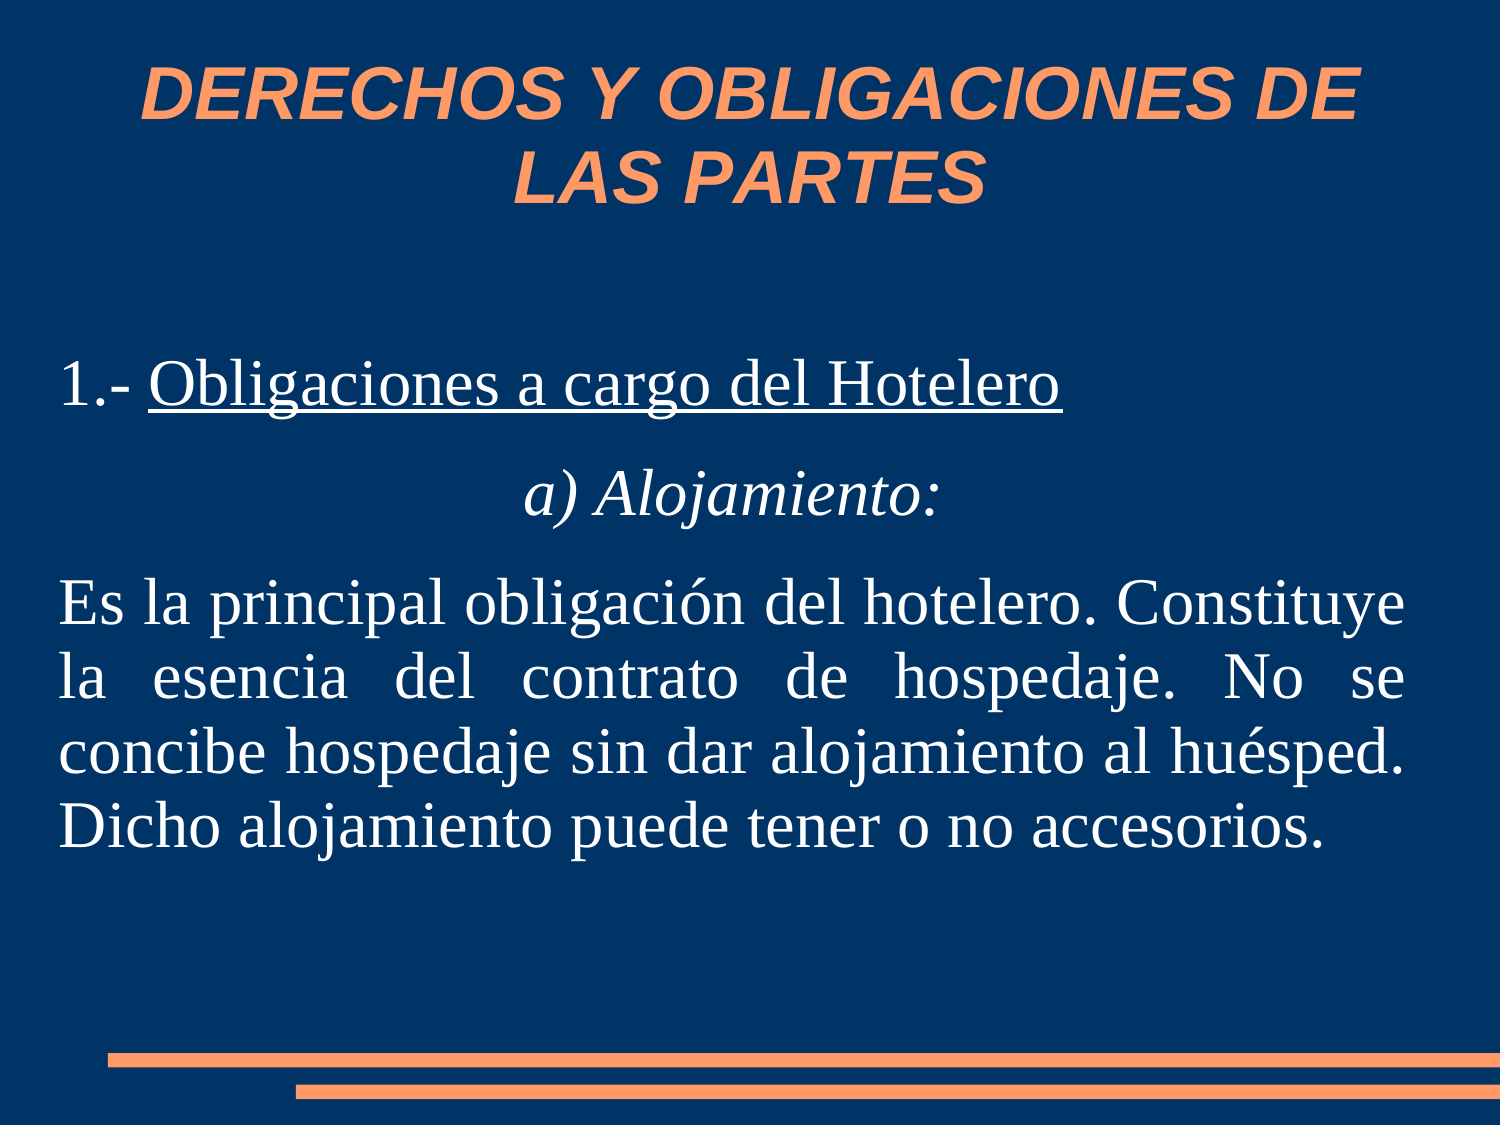

# DERECHOS Y OBLIGACIONES DE LAS PARTES
1.- Obligaciones a cargo del Hotelero
a) Alojamiento:
Es la principal obligación del hotelero. Constituye la esencia del contrato de hospedaje. No se concibe hospedaje sin dar alojamiento al huésped. Dicho alojamiento puede tener o no accesorios.